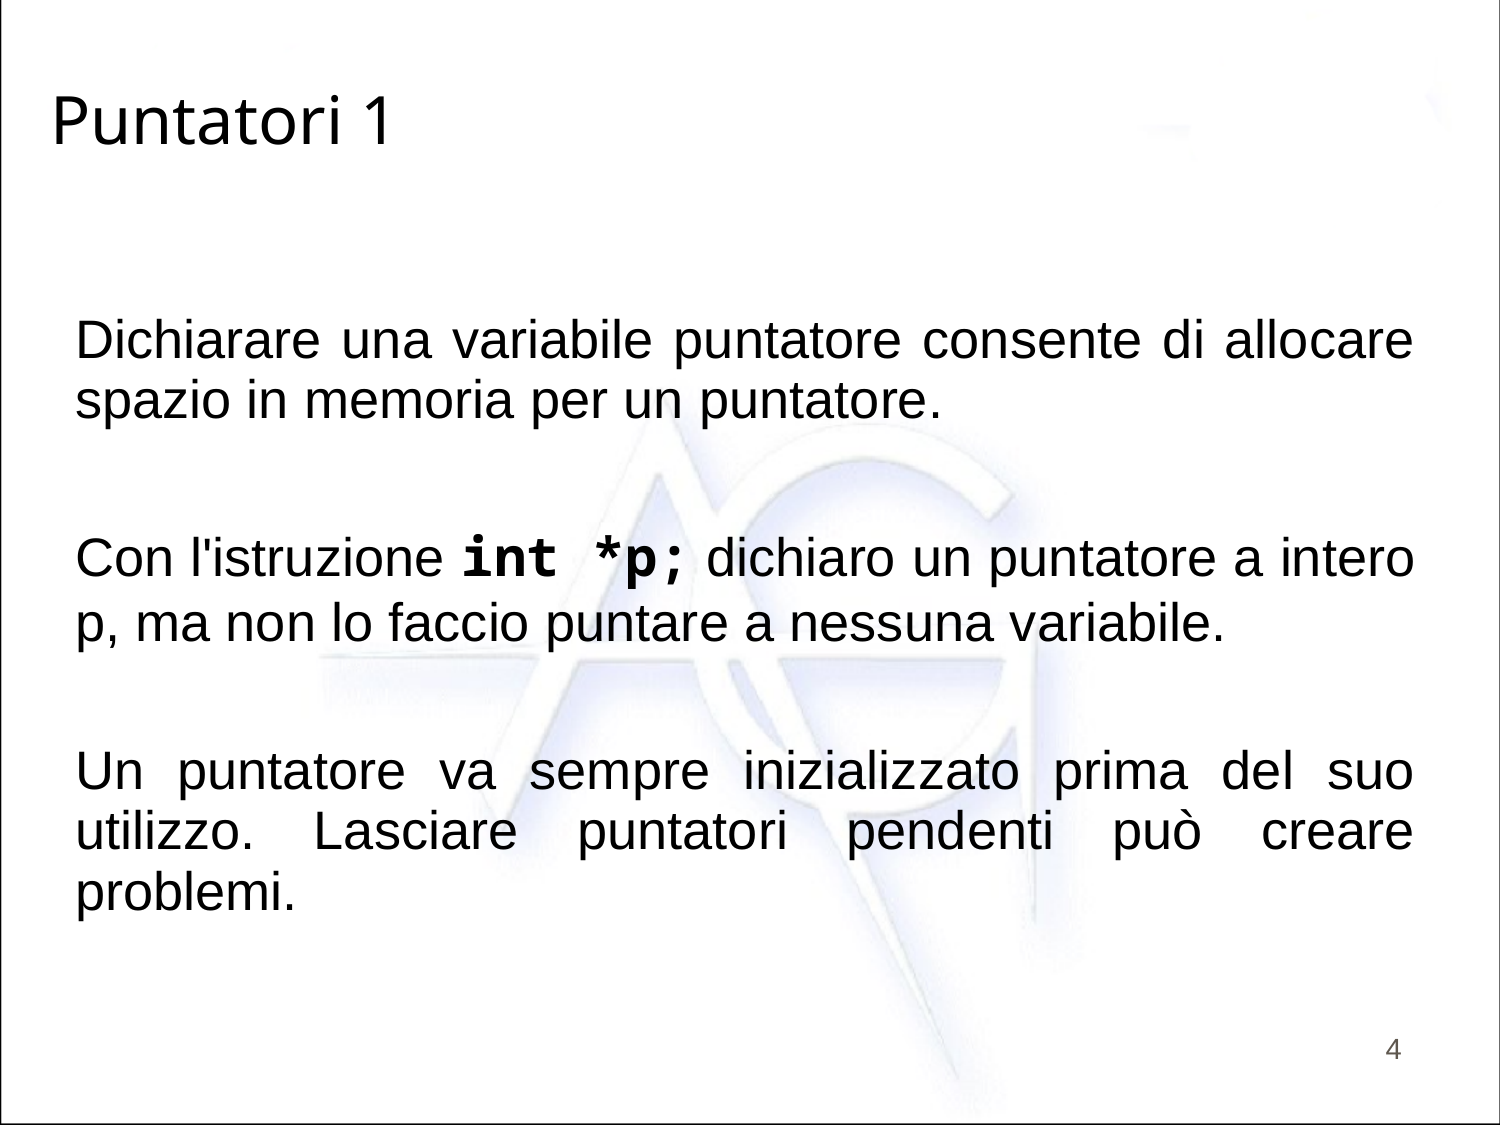

# Puntatori 1
Dichiarare una variabile puntatore consente di allocare spazio in memoria per un puntatore.
Con l'istruzione int *p; dichiaro un puntatore a intero p, ma non lo faccio puntare a nessuna variabile.
Un puntatore va sempre inizializzato prima del suo utilizzo. Lasciare puntatori pendenti può creare problemi.
4